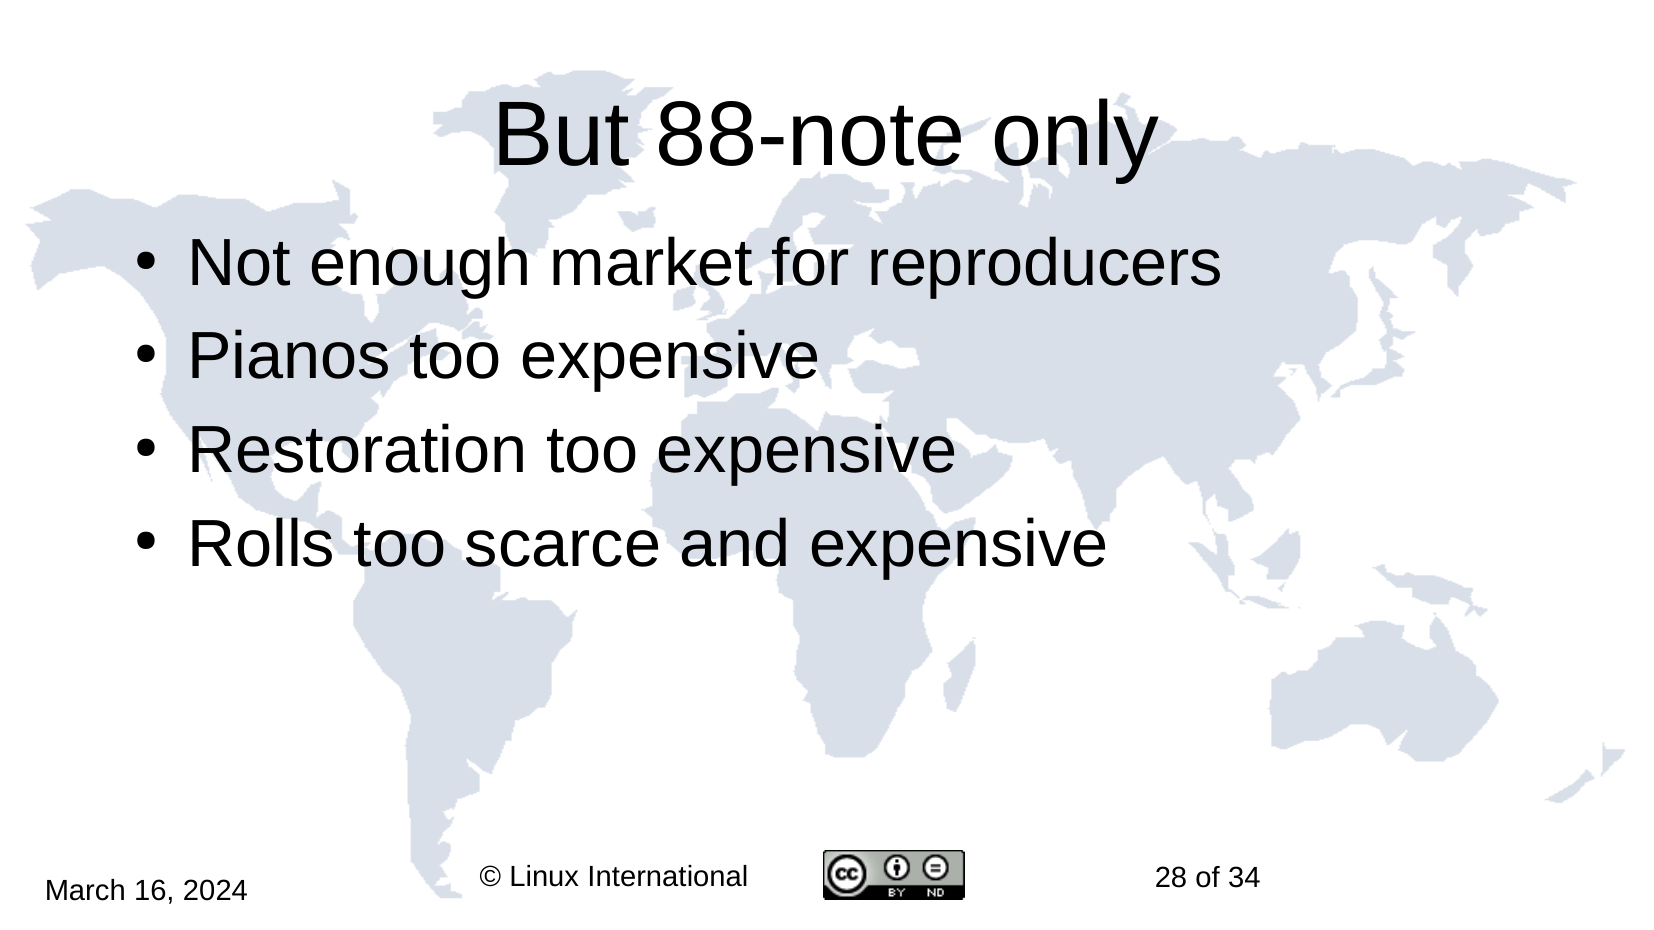

# But 88-note only
Not enough market for reproducers
Pianos too expensive
Restoration too expensive
Rolls too scarce and expensive